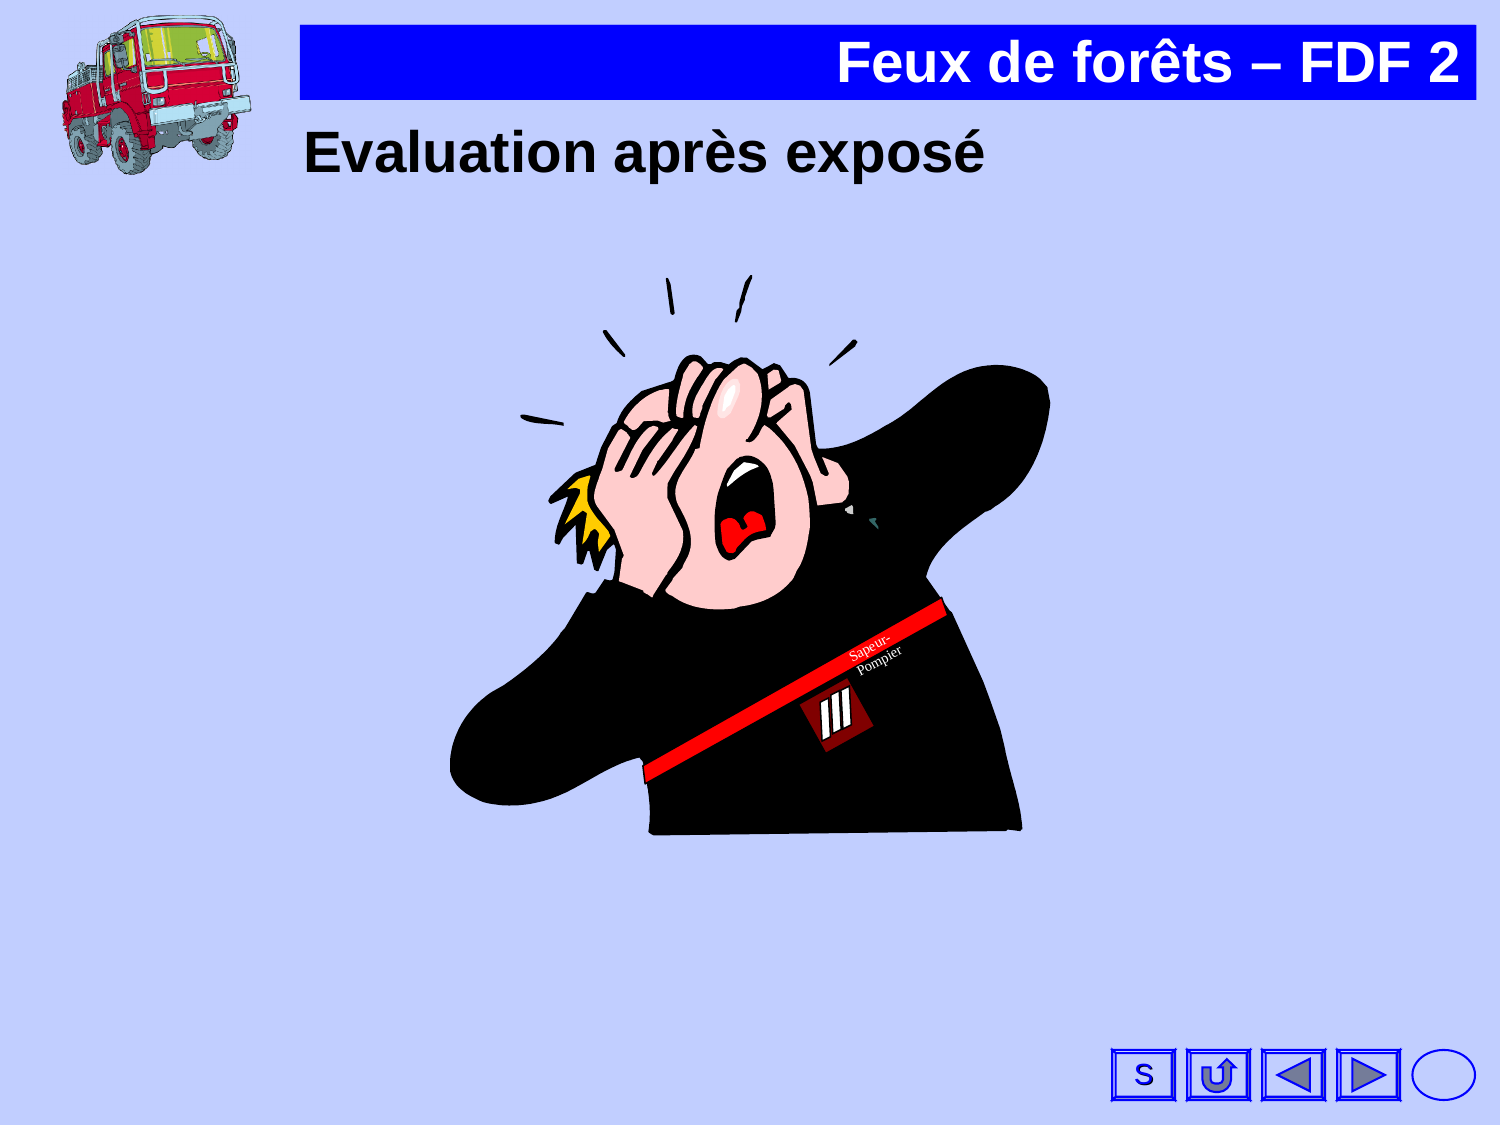

Feux de forêts – FDF 2
Evaluation après exposé
Sapeur-Pompier